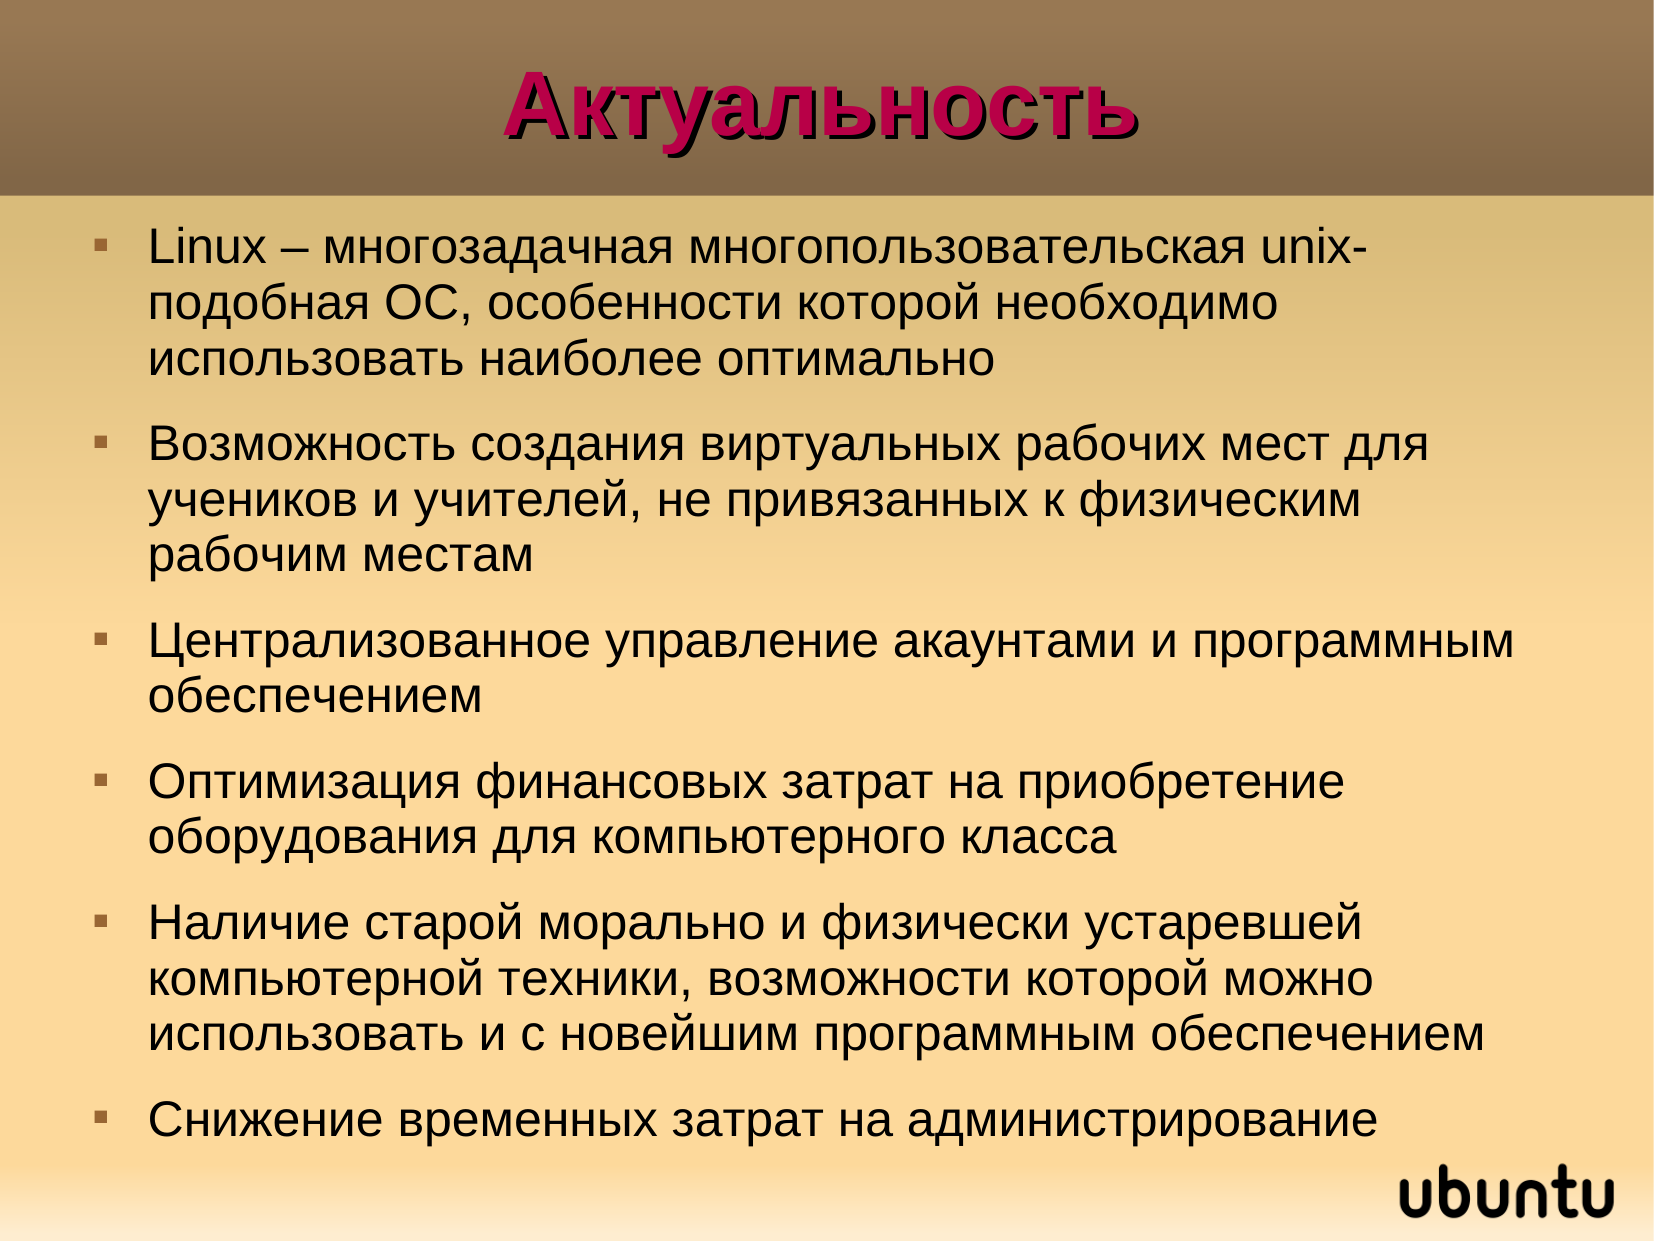

# Актуальность
Linux – многозадачная многопользовательская unix-подобная ОС, особенности которой необходимо использовать наиболее оптимально
Возможность создания виртуальных рабочих мест для учеников и учителей, не привязанных к физическим рабочим местам
Централизованное управление акаунтами и программным обеспечением
Оптимизация финансовых затрат на приобретение оборудования для компьютерного класса
Наличие старой морально и физически устаревшей компьютерной техники, возможности которой можно использовать и с новейшим программным обеспечением
Снижение временных затрат на администрирование